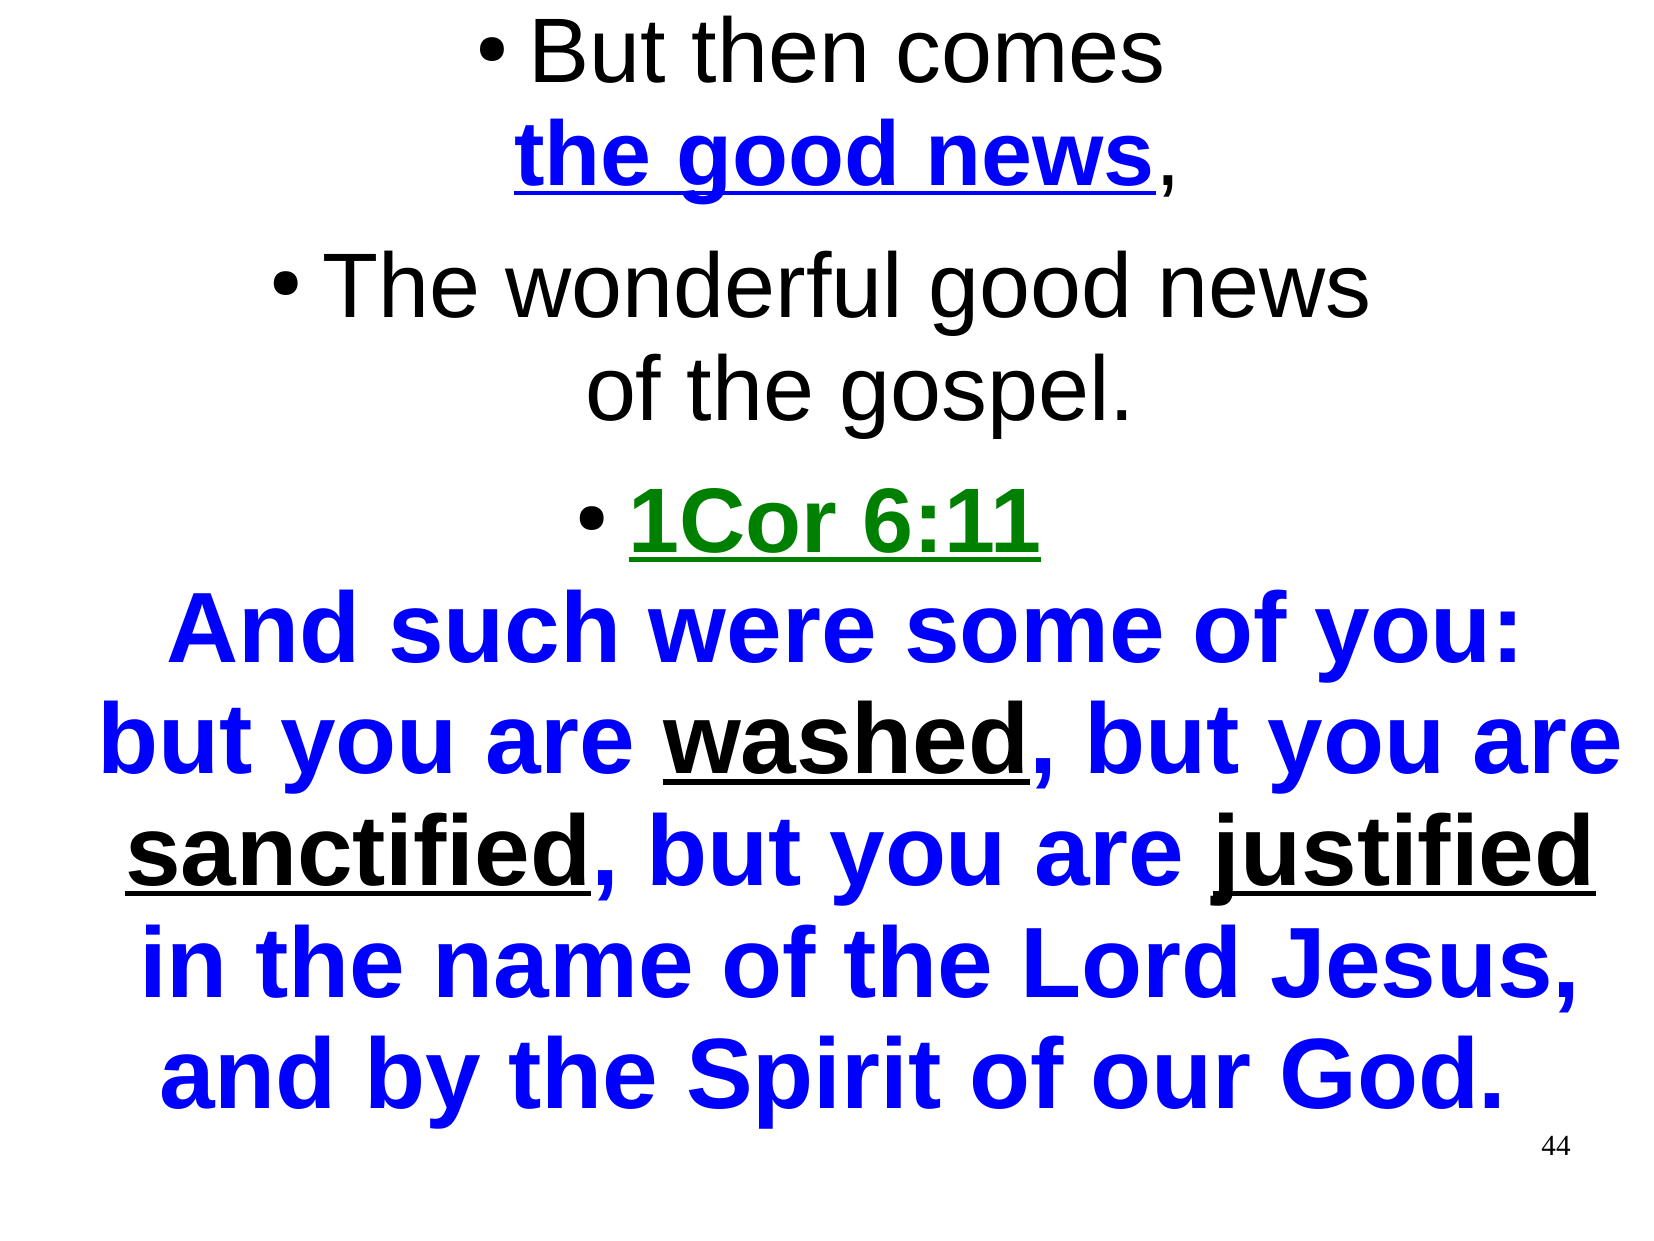

# But then comes the good news,
The wonderful good news
of the gospel.
1Cor 6:11 
And such were some of you:
but you are washed, but you are sanctified, but you are justified in the name of the Lord Jesus, and by the Spirit of our God.
44